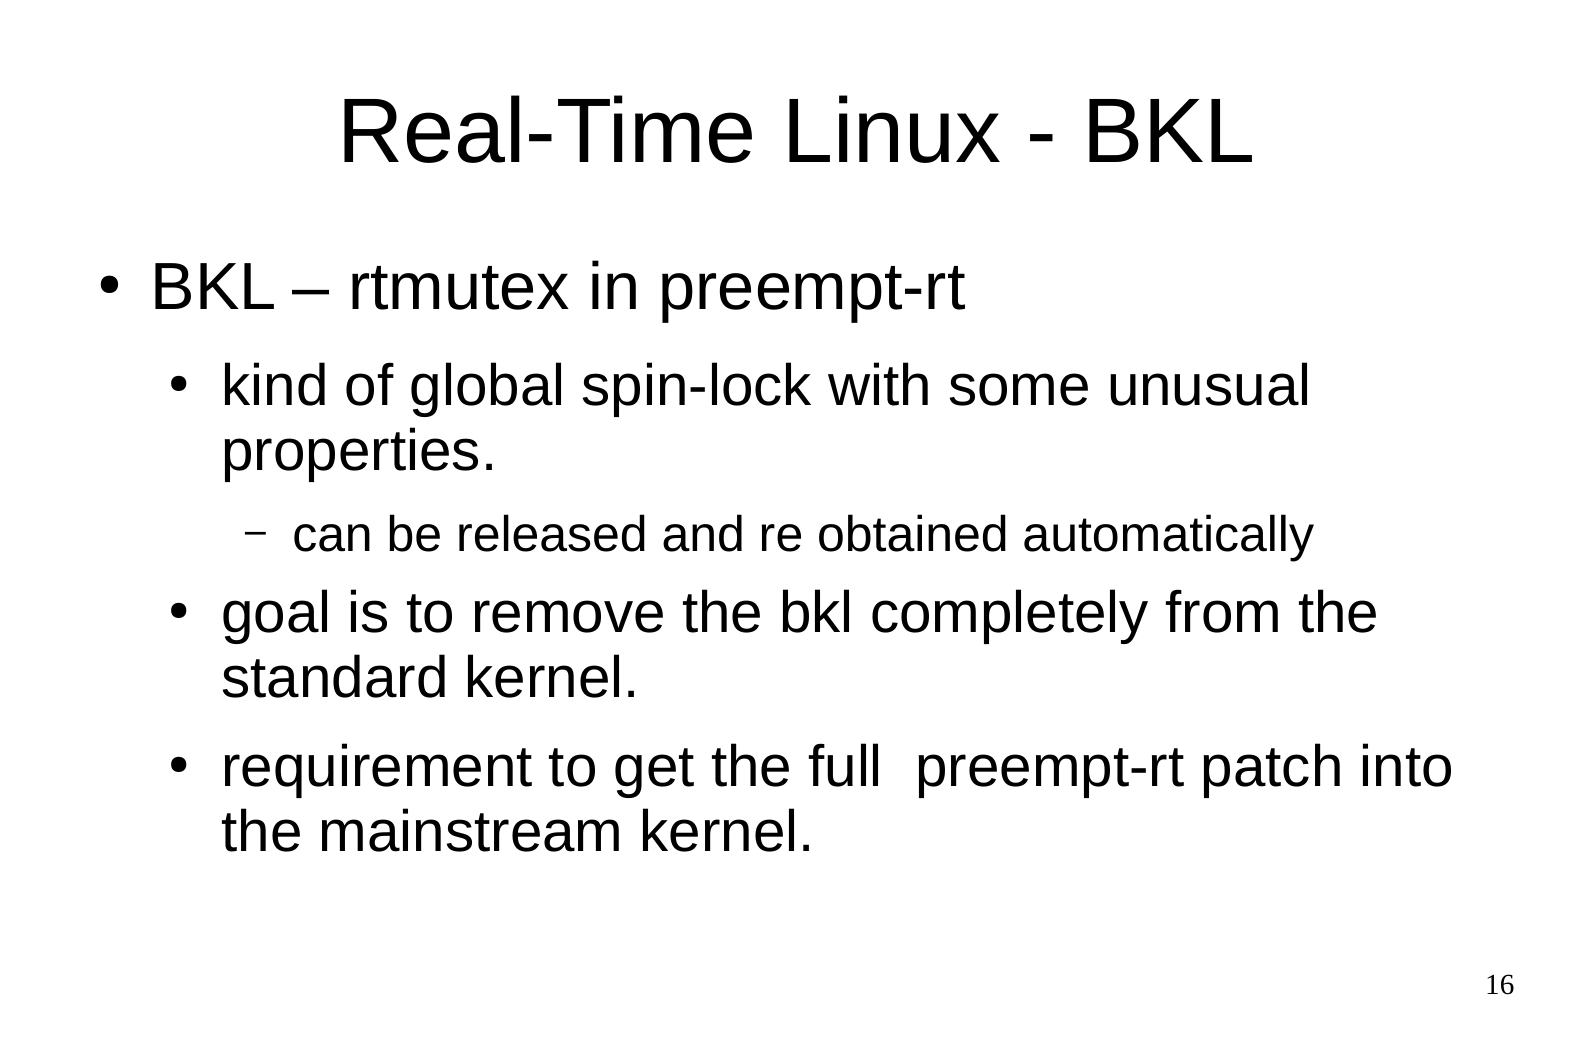

# Real-Time Linux - BKL
BKL – rtmutex in preempt-rt
kind of global spin-lock with some unusual properties.
can be released and re obtained automatically
goal is to remove the bkl completely from the standard kernel.
requirement to get the full preempt-rt patch into the mainstream kernel.
16